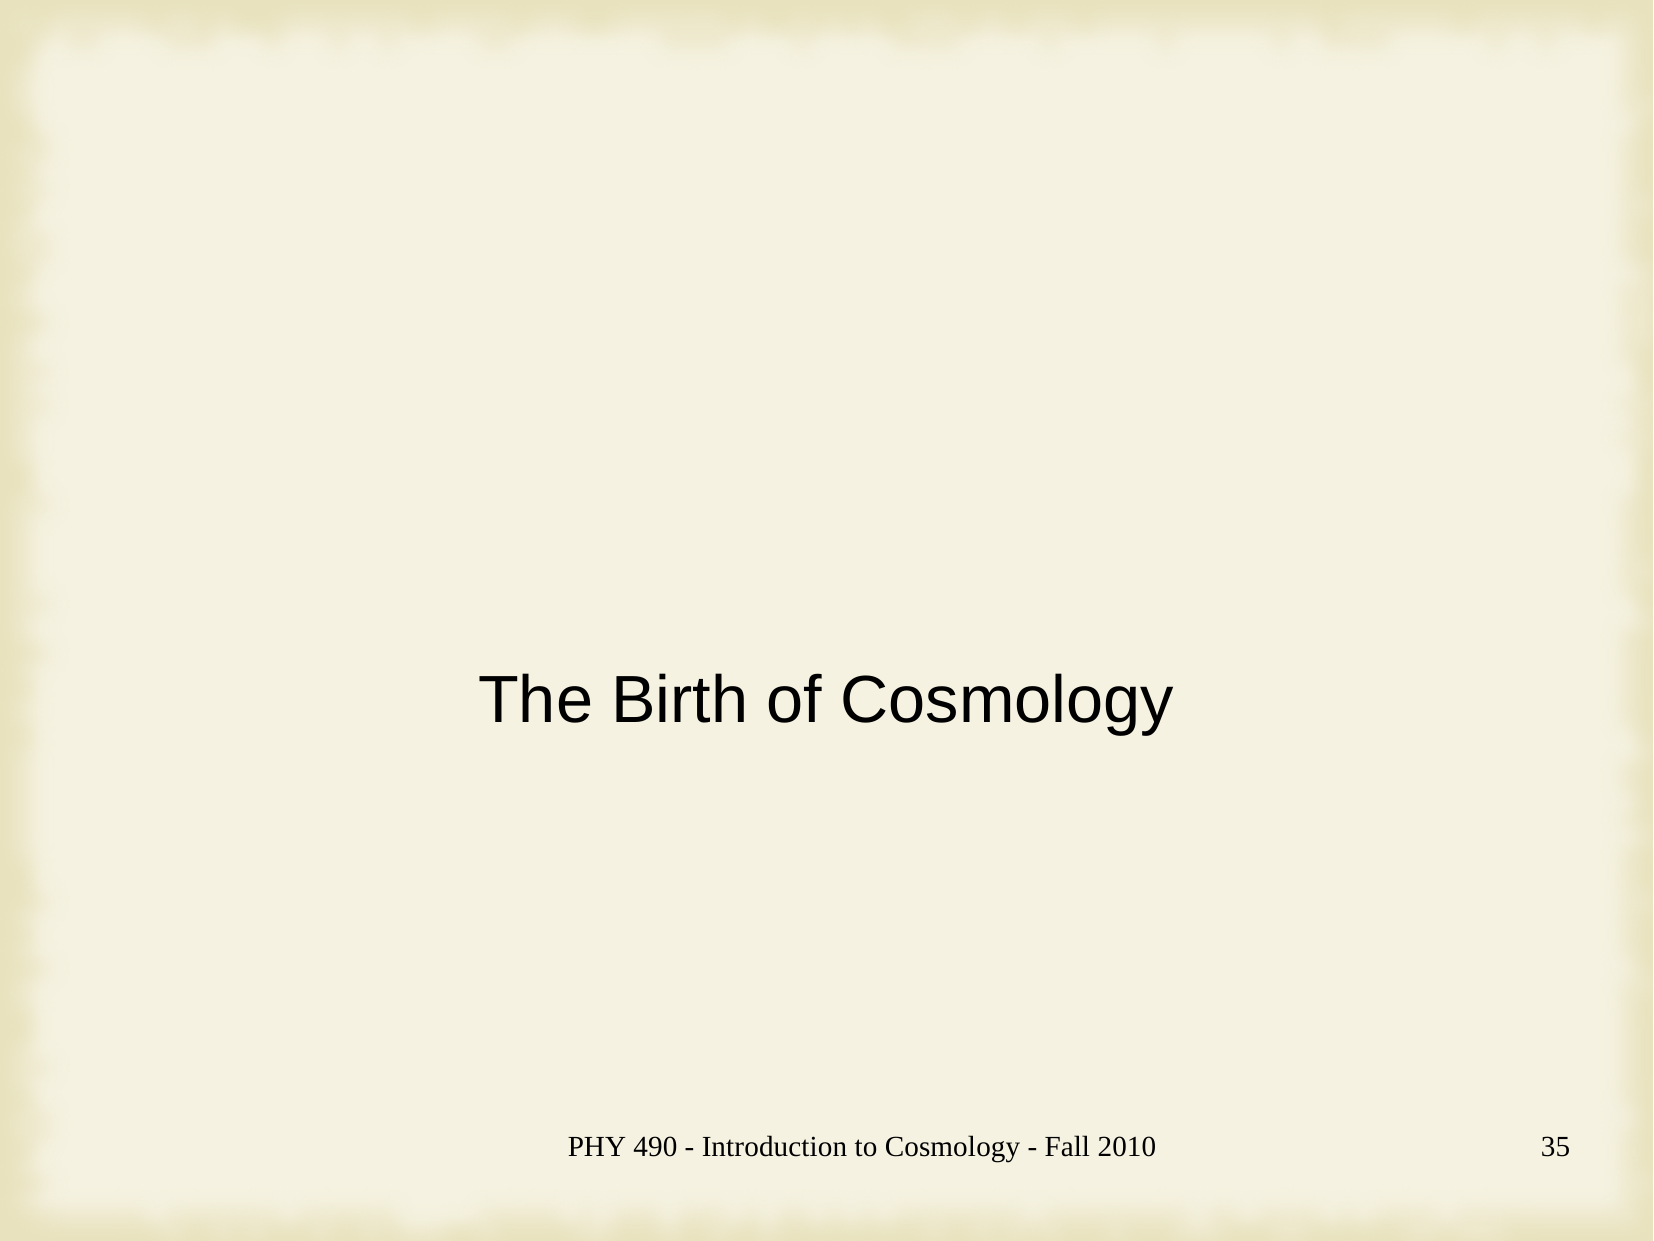

#
The Birth of Cosmology
PHY 490 - Introduction to Cosmology - Fall 2010
35